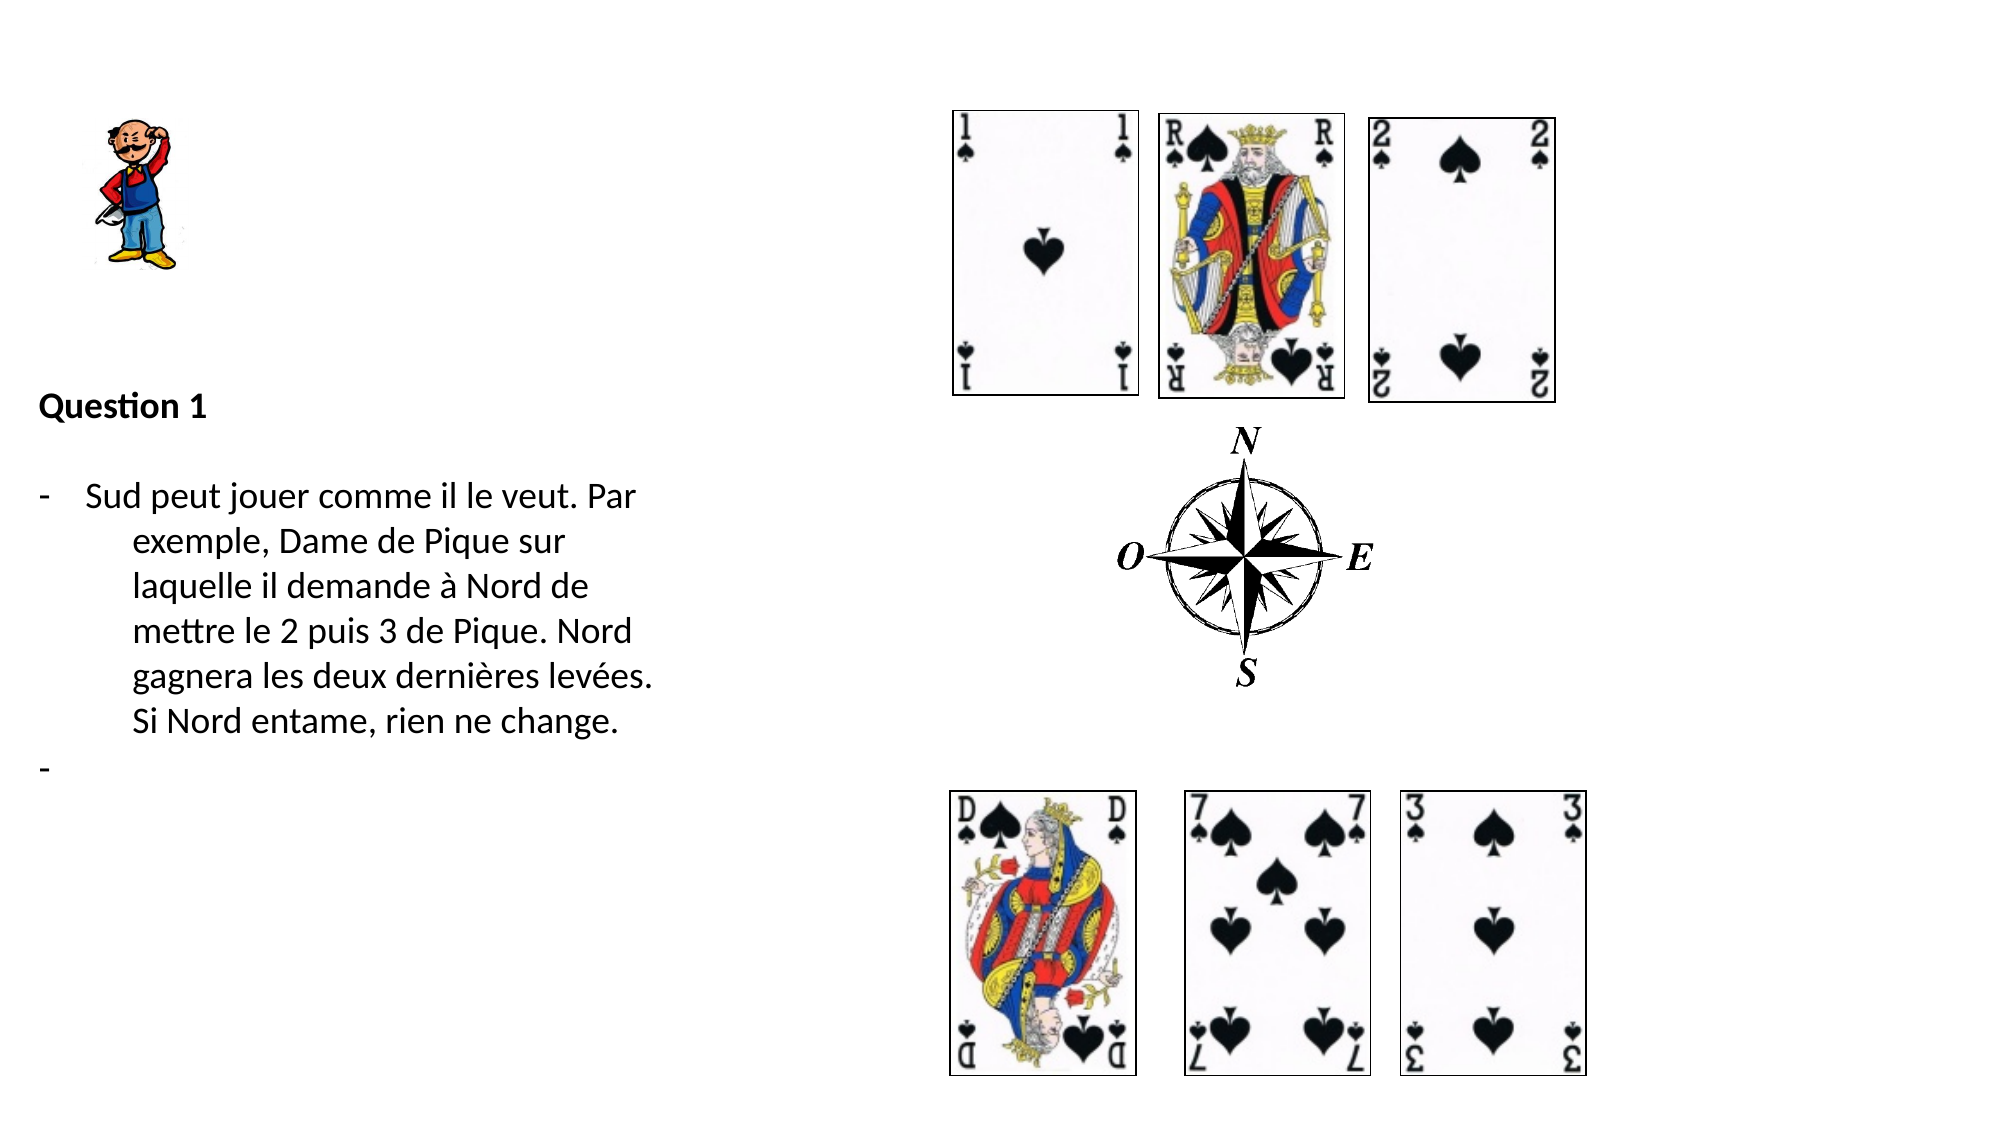

Question 1
Sud peut jouer comme il le veut. Par exemple, Dame de Pique sur laquelle il demande à Nord de mettre le 2 puis 3 de Pique. Nord gagnera les deux dernières levées. Si Nord entame, rien ne change.